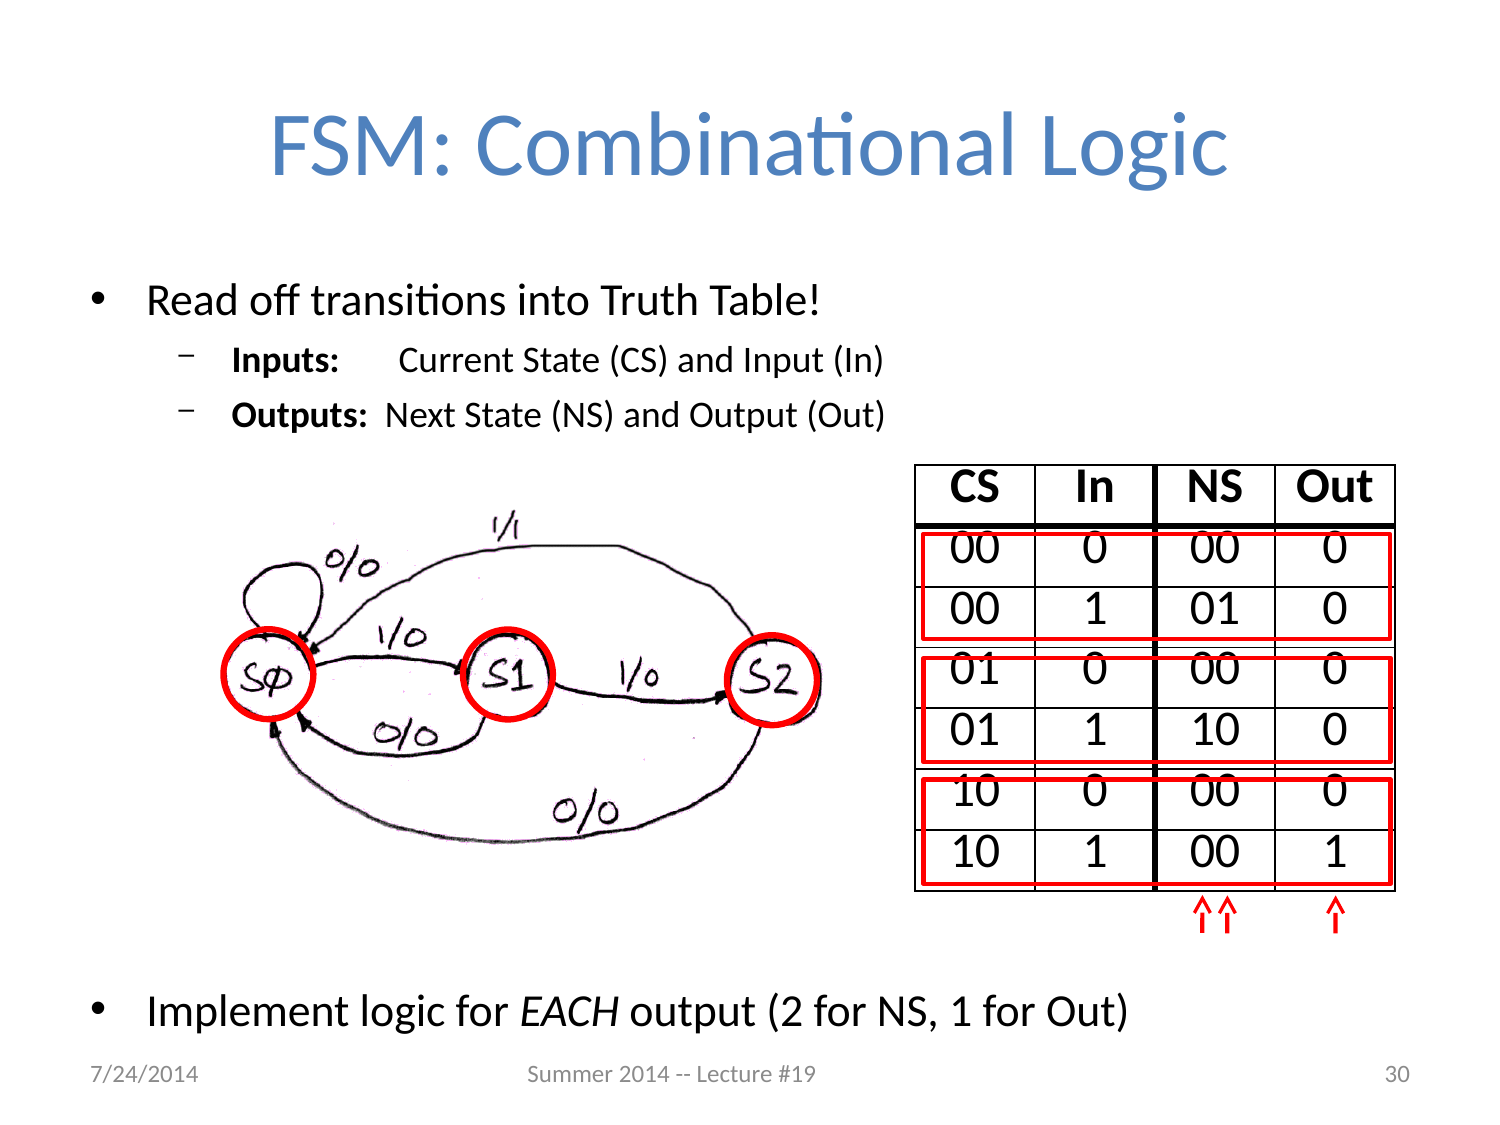

# FSM: Combinational Logic
Read off transitions into Truth Table!
Inputs:	 Current State (CS) and Input (In)
Outputs: Next State (NS) and Output (Out)
Implement logic for EACH output (2 for NS, 1 for Out)
| CS | In | NS | Out |
| --- | --- | --- | --- |
| 00 | 0 | 00 | 0 |
| 00 | 1 | 01 | 0 |
| 01 | 0 | 00 | 0 |
| 01 | 1 | 10 | 0 |
| 10 | 0 | 00 | 0 |
| 10 | 1 | 00 | 1 |
7/24/2014
Summer 2014 -- Lecture #19